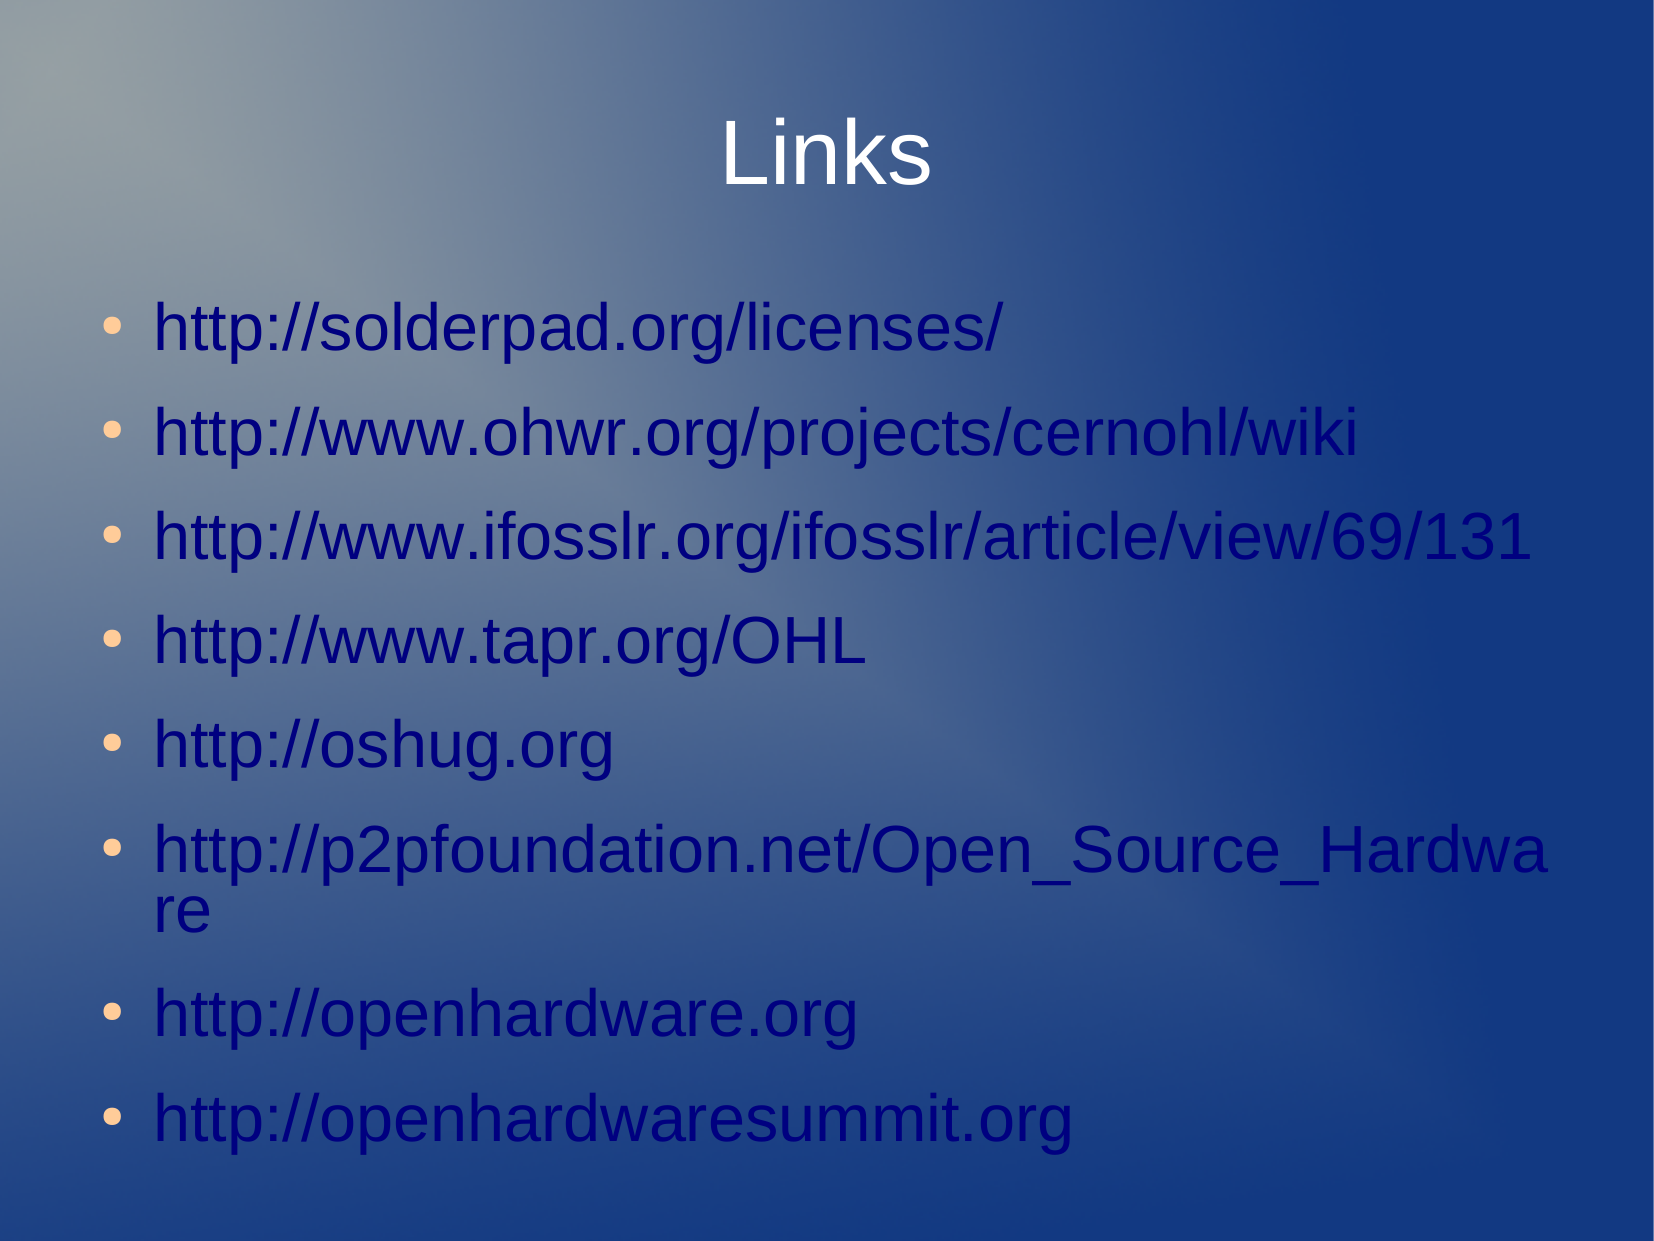

# Links
http://solderpad.org/licenses/
http://www.ohwr.org/projects/cernohl/wiki
http://www.ifosslr.org/ifosslr/article/view/69/131
http://www.tapr.org/OHL
http://oshug.org
http://p2pfoundation.net/Open_Source_Hardware
http://openhardware.org
http://openhardwaresummit.org